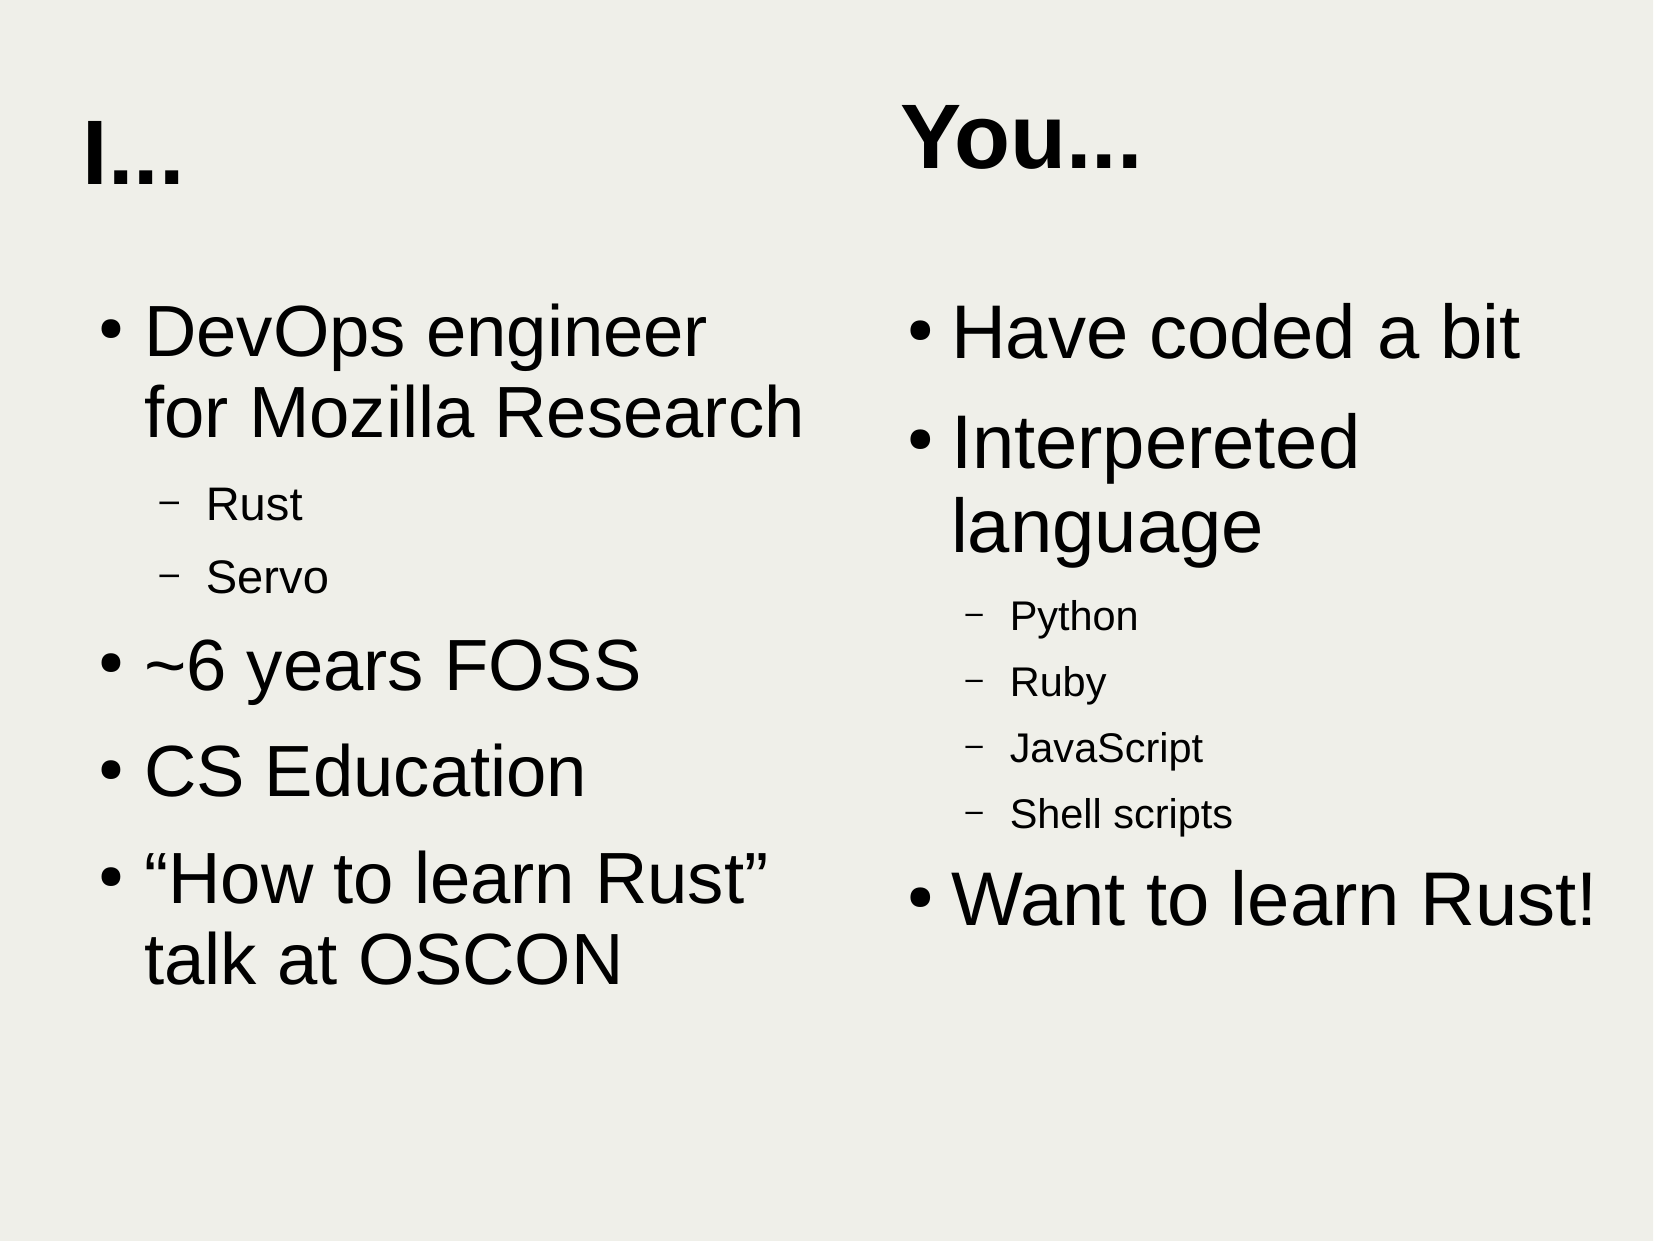

You...
# I...
DevOps engineer for Mozilla Research
Rust
Servo
~6 years FOSS
CS Education
“How to learn Rust” talk at OSCON
Have coded a bit
Interpereted language
Python
Ruby
JavaScript
Shell scripts
Want to learn Rust!